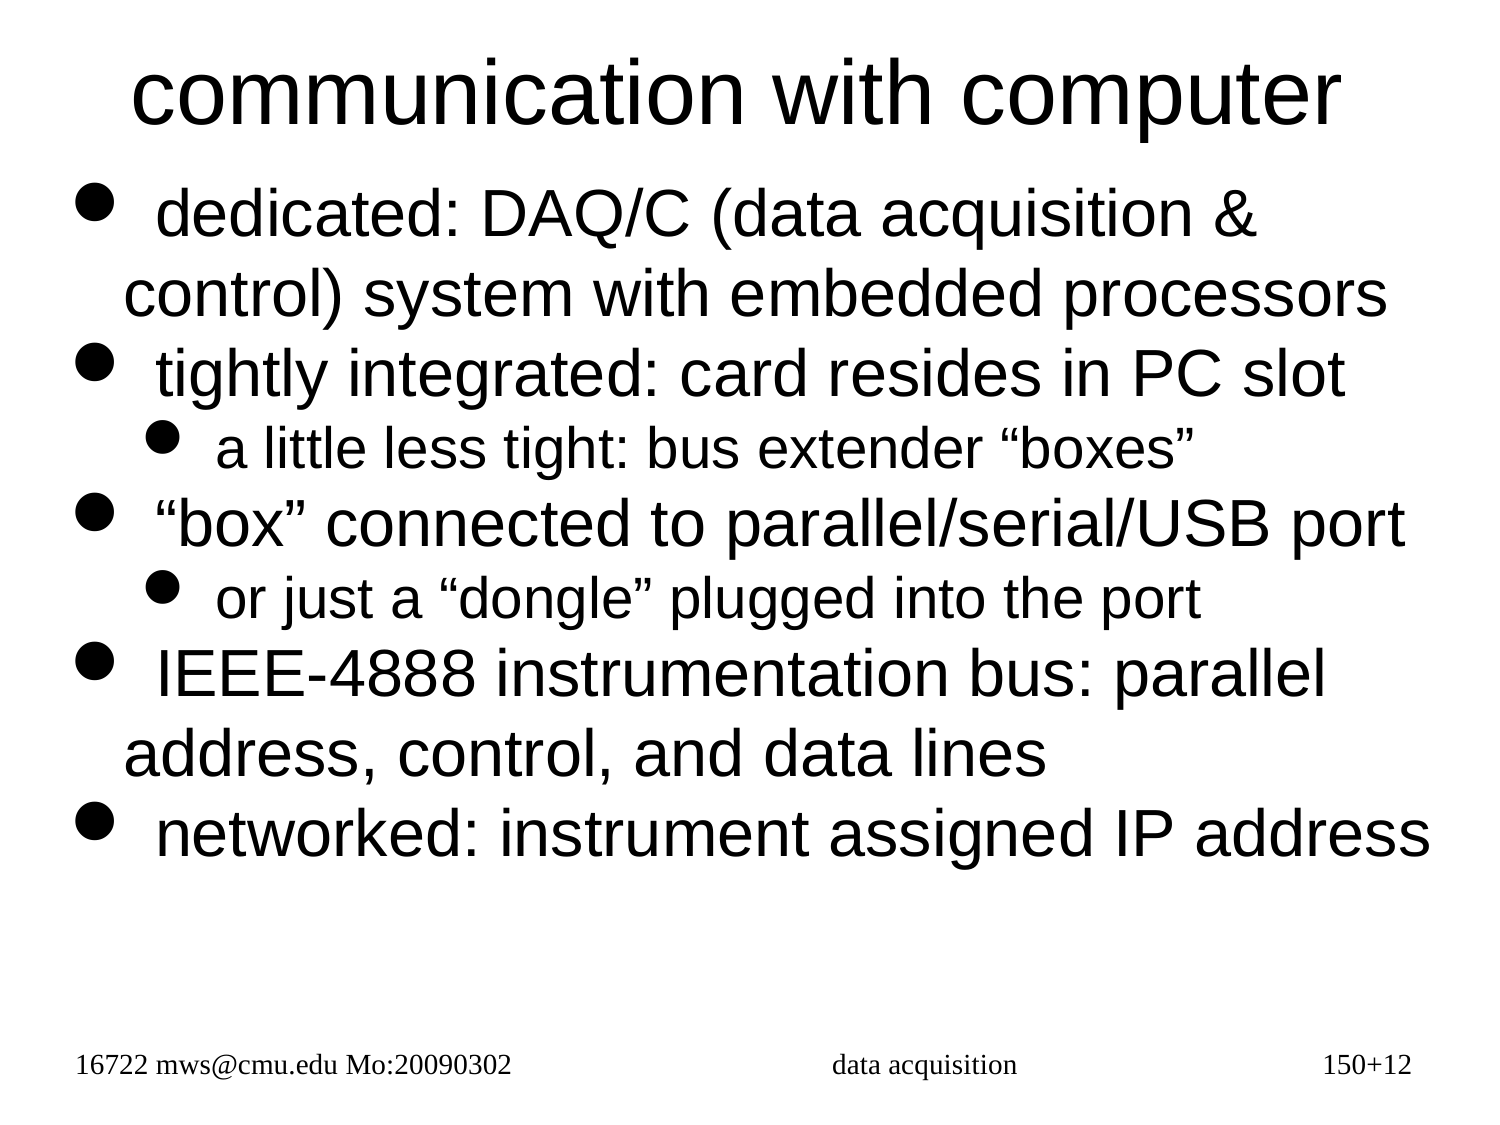

communication with computer
 dedicated: DAQ/C (data acquisition & control) system with embedded processors
 tightly integrated: card resides in PC slot
 a little less tight: bus extender “boxes”
 “box” connected to parallel/serial/USB port
 or just a “dongle” plugged into the port
 IEEE-4888 instrumentation bus: parallel address, control, and data lines
 networked: instrument assigned IP address
16722 mws@cmu.edu Mo:20090302
data acquisition
12